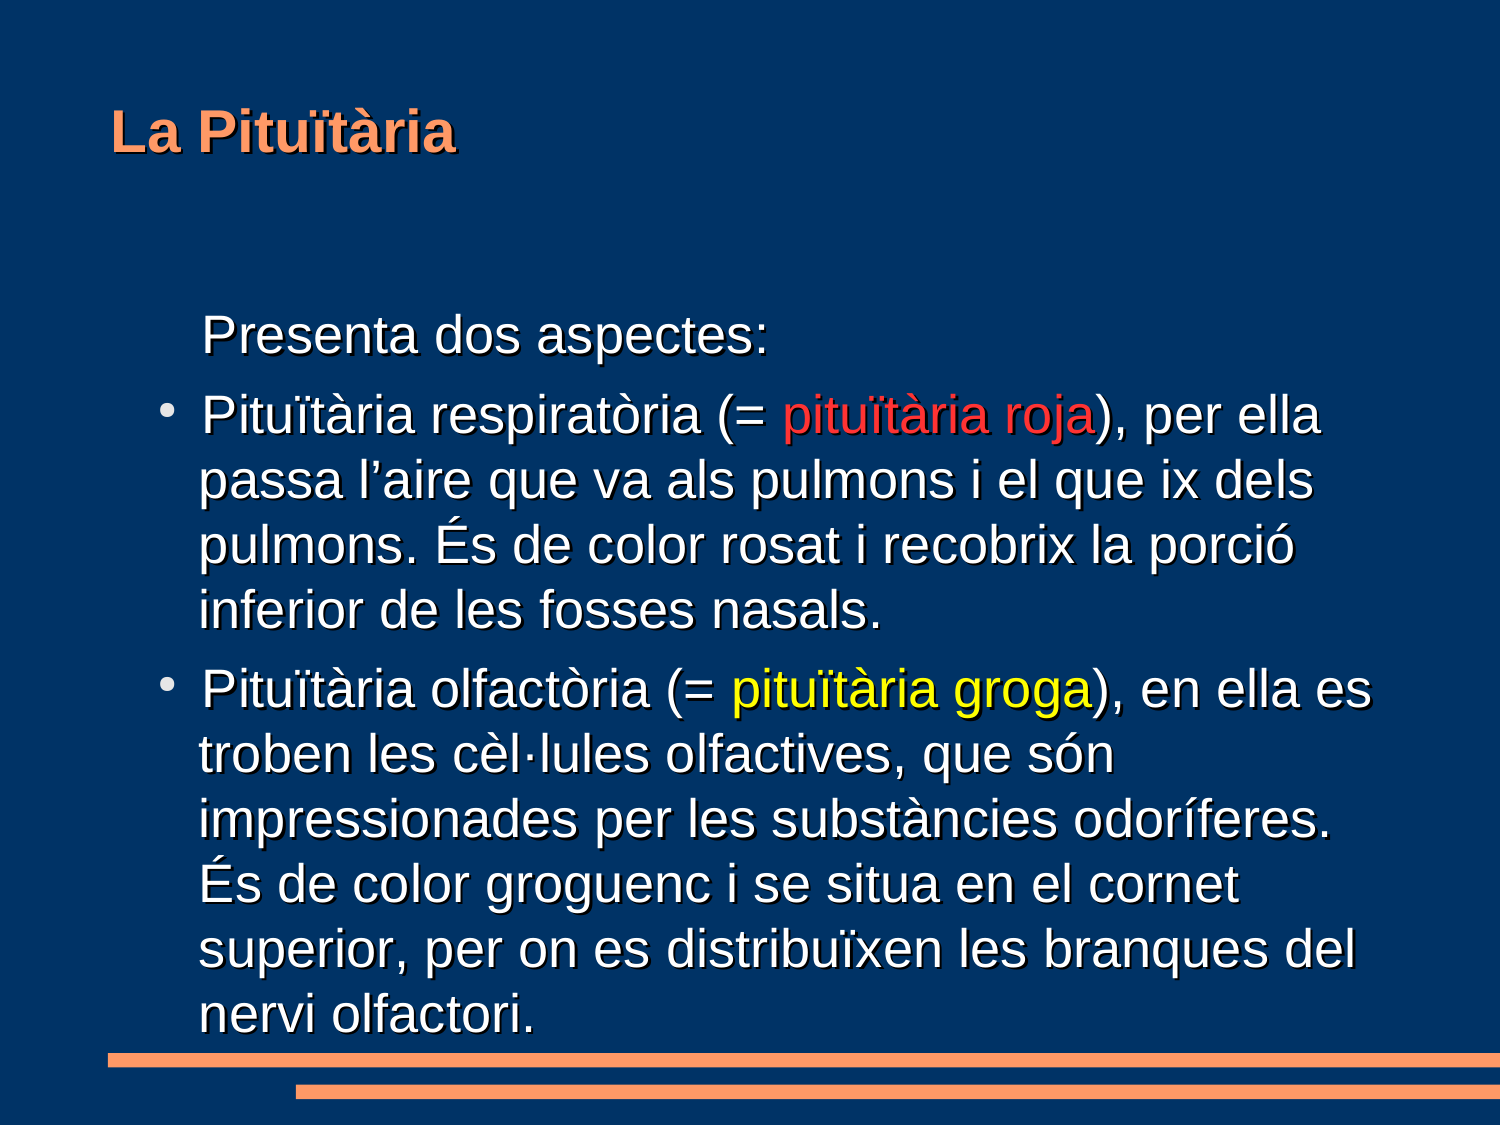

La Pituïtària
# Presenta dos aspectes:
Pituïtària respiratòria (= pituïtària roja), per ella passa l’aire que va als pulmons i el que ix dels pulmons. És de color rosat i recobrix la porció inferior de les fosses nasals.
Pituïtària olfactòria (= pituïtària groga), en ella es troben les cèl·lules olfactives, que són impressionades per les substàncies odoríferes. És de color groguenc i se situa en el cornet superior, per on es distribuïxen les branques del nervi olfactori.